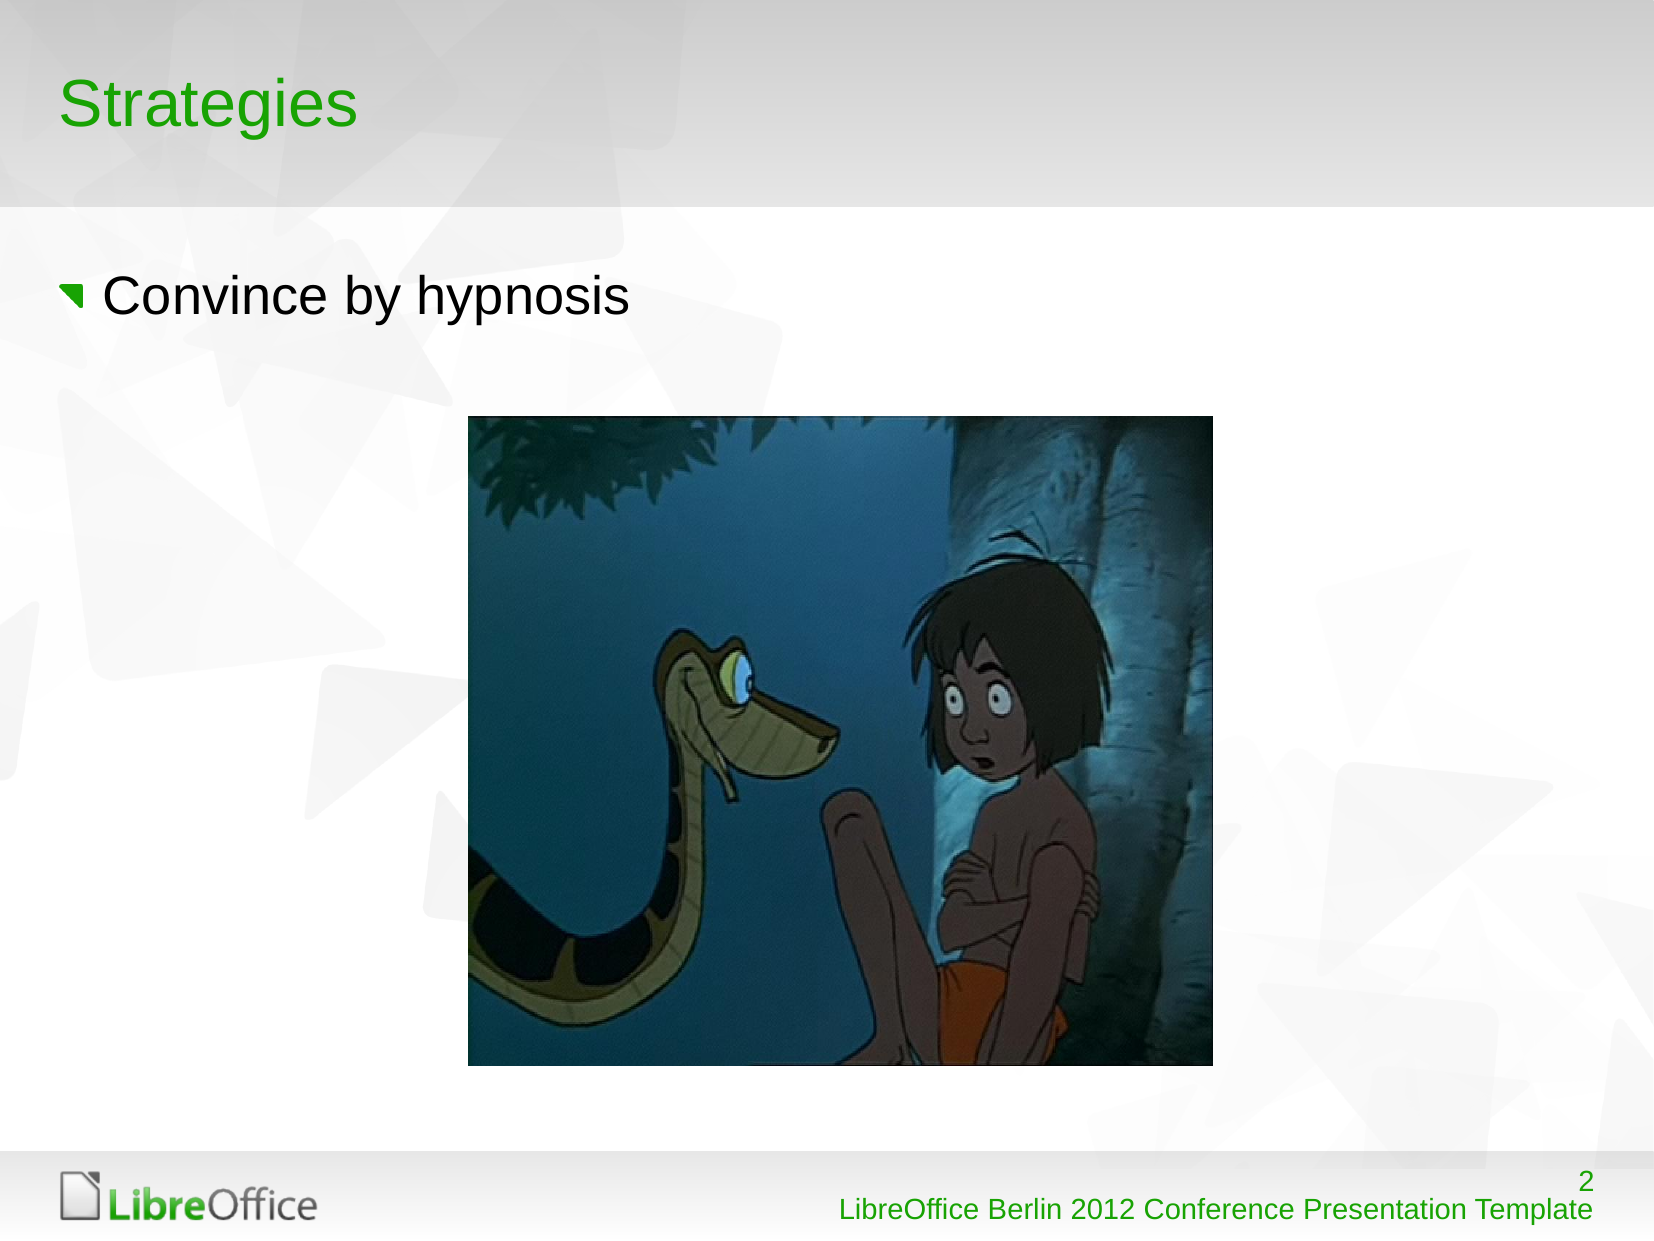

# Strategies
Convince by hypnosis
2
LibreOffice Berlin 2012 Conference Presentation Template